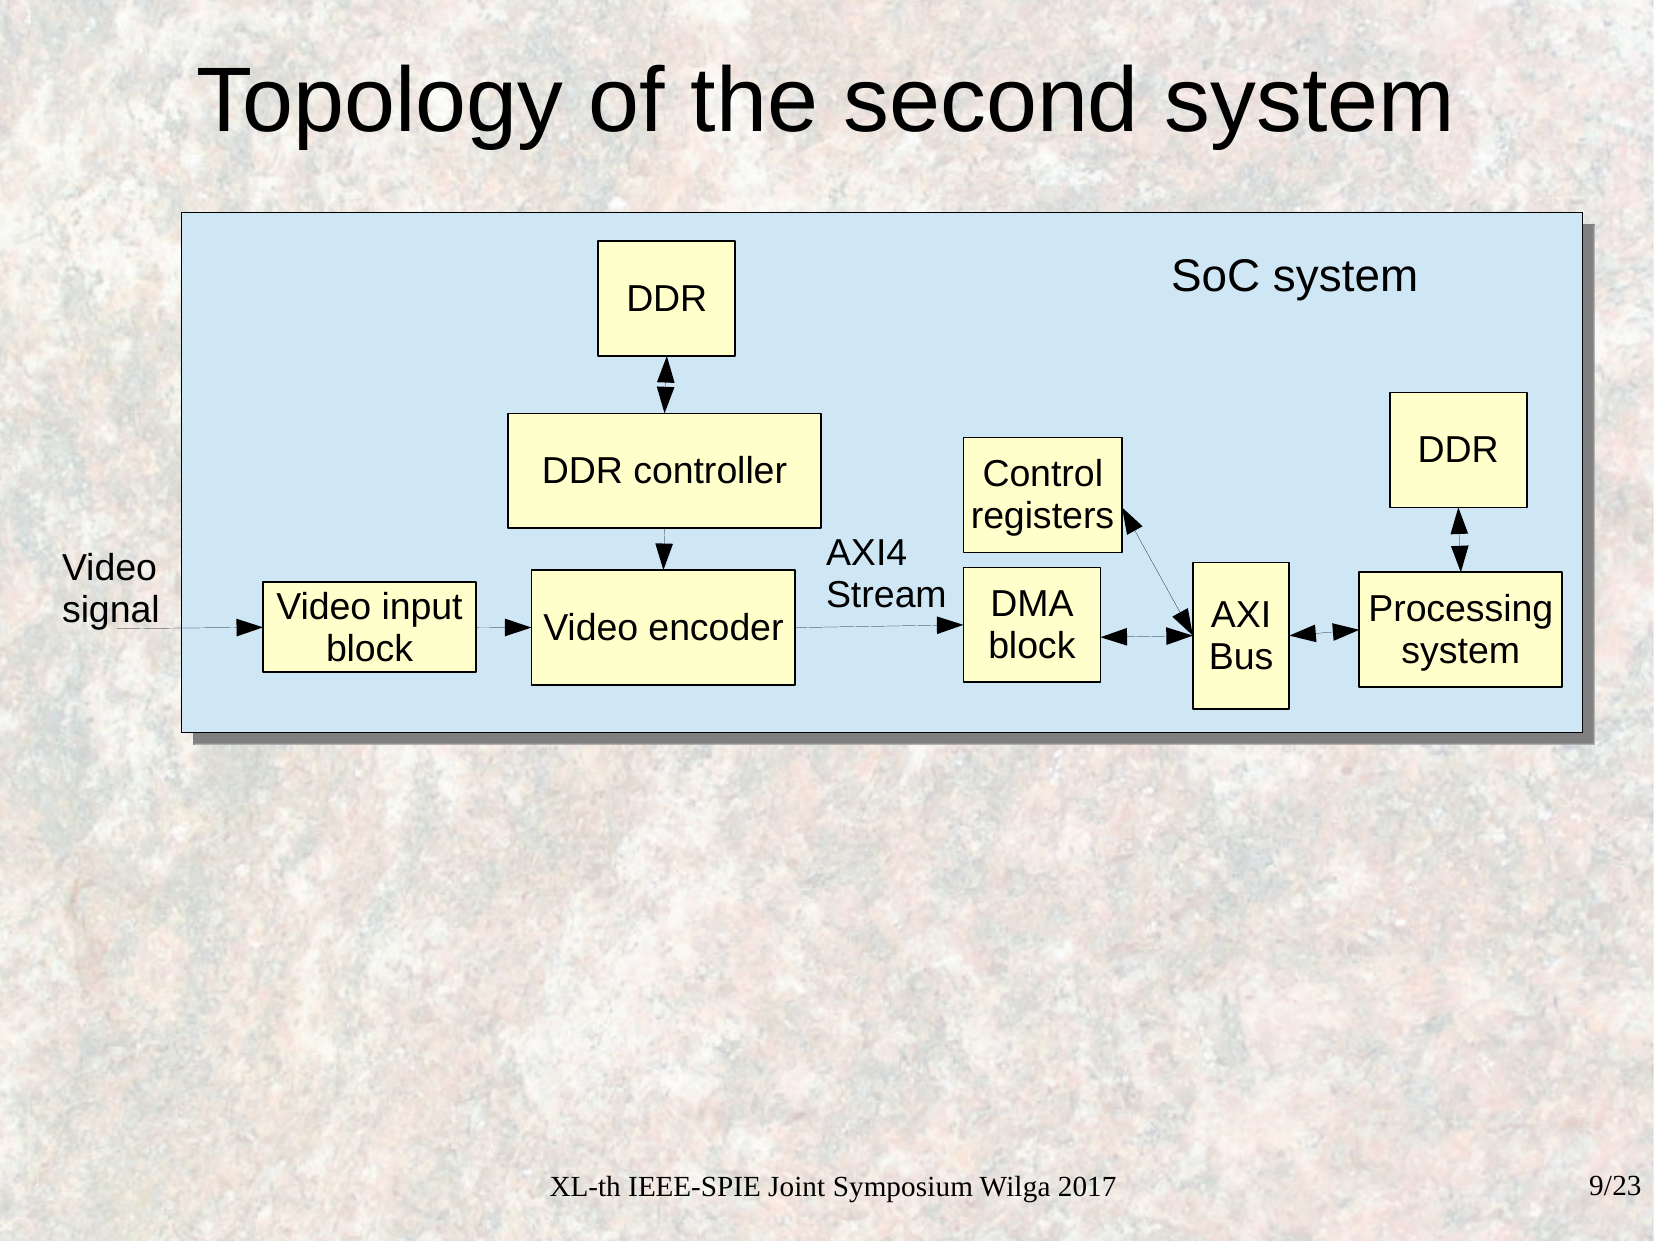

# Topology of the second system
DDR
SoC system
DDR
DDR controller
Control
registers
AXI4
Stream
Video
signal
AXI
Bus
DMA
block
Video encoder
Processing
system
Video input
block
9
CBM Collaboration Meeting 03.2017